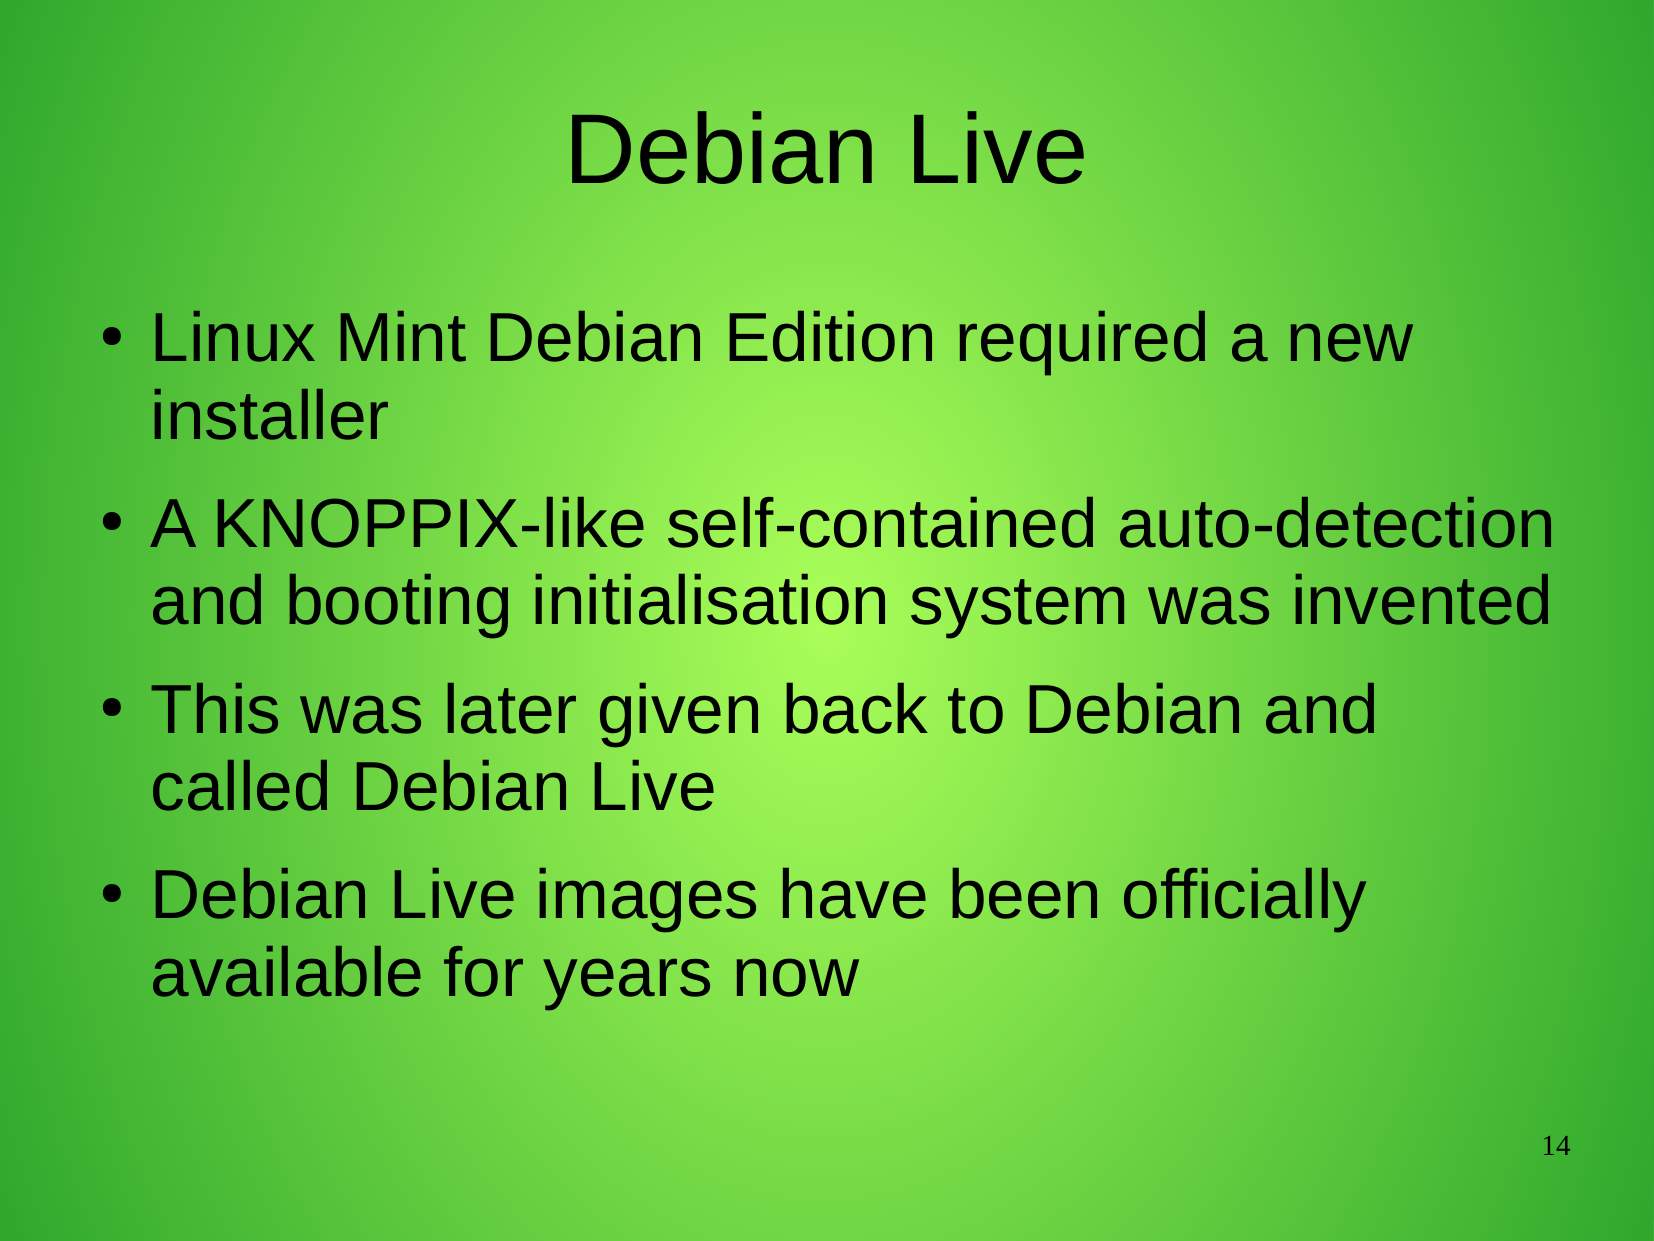

# Debian Live
Linux Mint Debian Edition required a new installer
A KNOPPIX-like self-contained auto-detection and booting initialisation system was invented
This was later given back to Debian and called Debian Live
Debian Live images have been officially available for years now
14